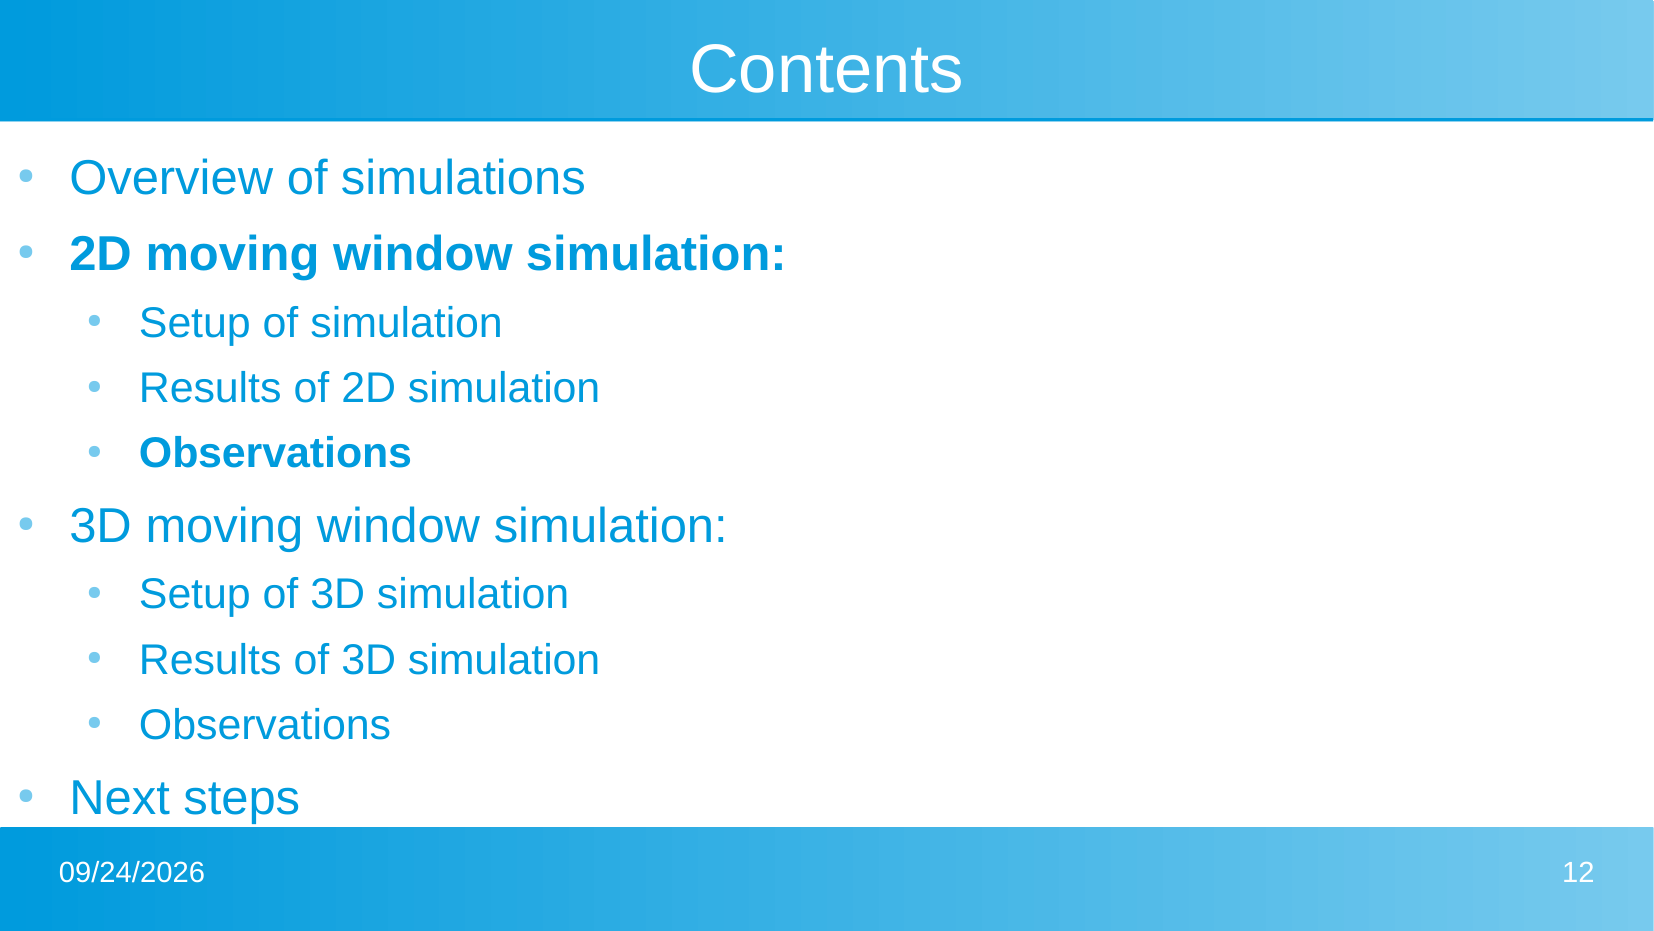

# Contents
Overview of simulations
2D moving window simulation:
Setup of simulation
Results of 2D simulation
Observations
3D moving window simulation:
Setup of 3D simulation
Results of 3D simulation
Observations
Next steps
12